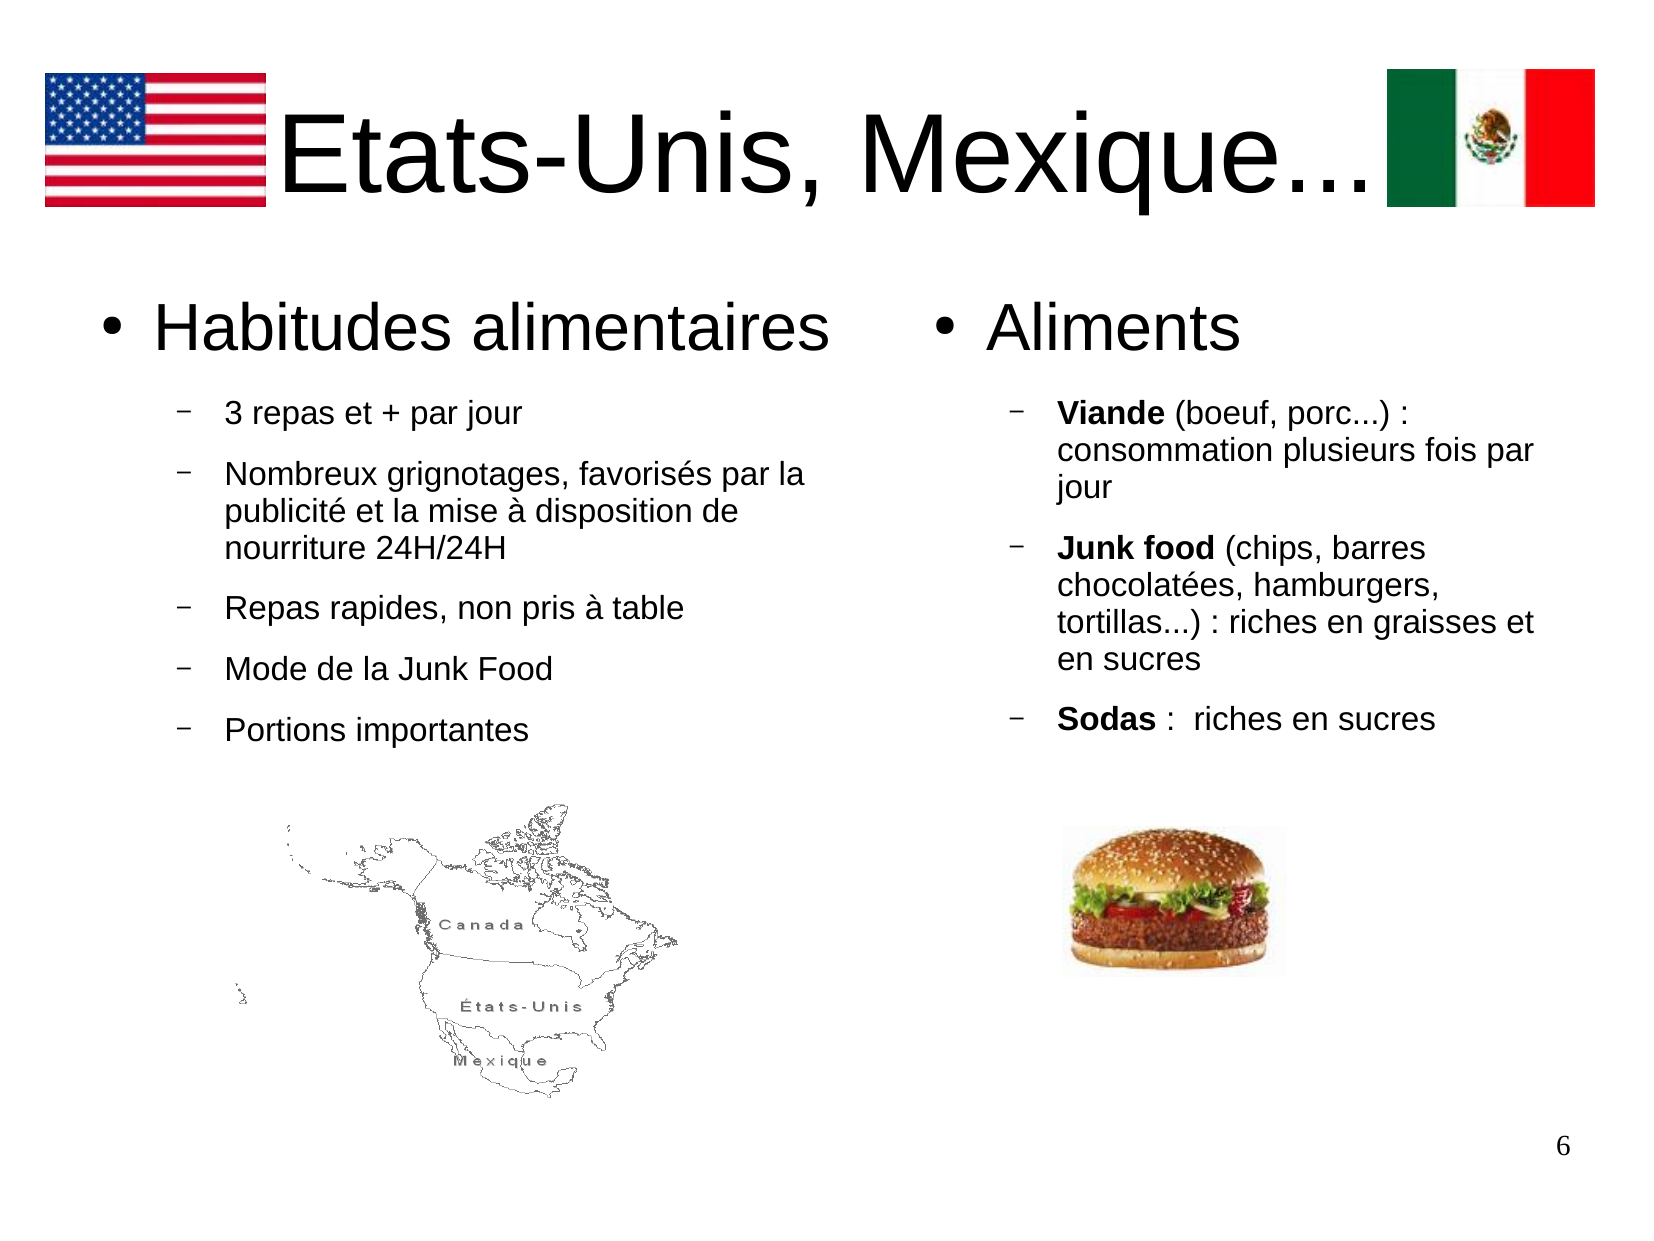

# Etats-Unis, Mexique...
Habitudes alimentaires
3 repas et + par jour
Nombreux grignotages, favorisés par la publicité et la mise à disposition de nourriture 24H/24H
Repas rapides, non pris à table
Mode de la Junk Food
Portions importantes
Aliments
Viande (boeuf, porc...) : consommation plusieurs fois par jour
Junk food (chips, barres chocolatées, hamburgers, tortillas...) : riches en graisses et en sucres
Sodas : riches en sucres
6